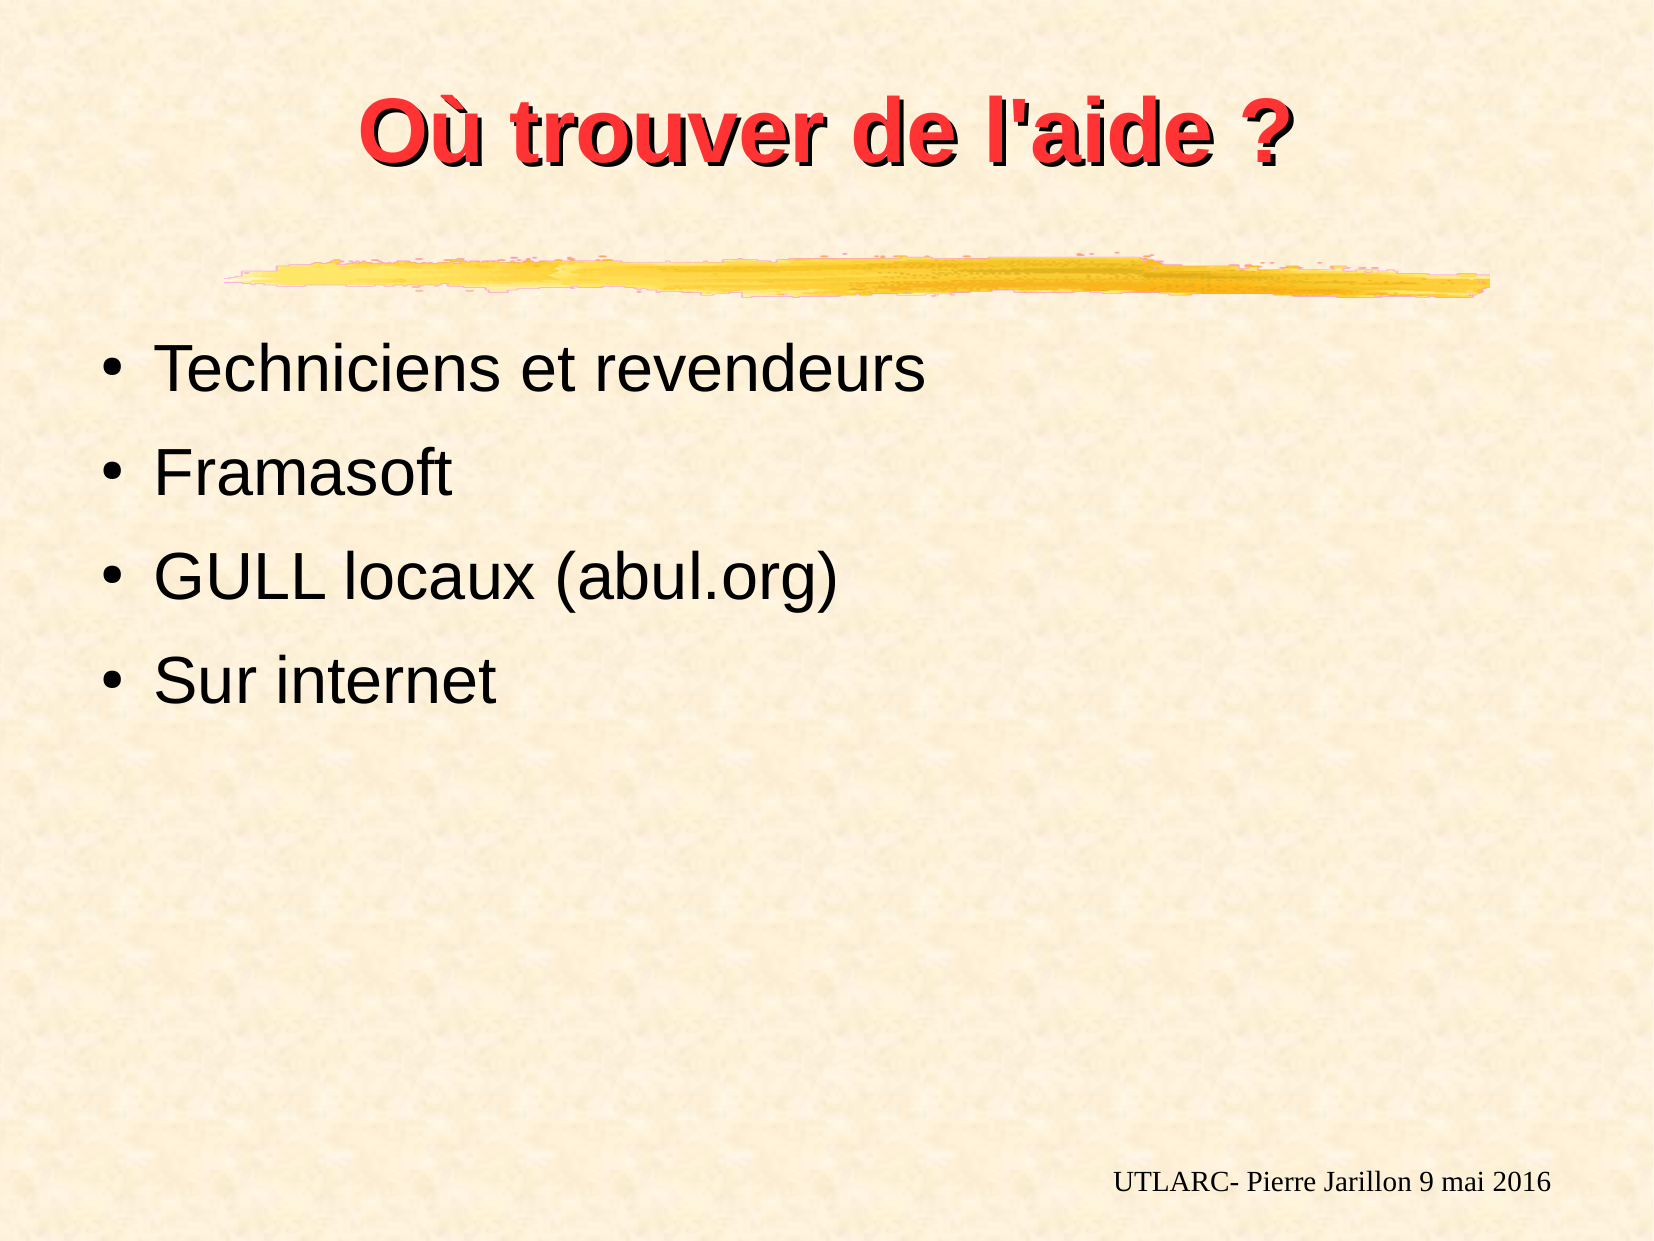

# Où trouver de l'aide ?
Techniciens et revendeurs
Framasoft
GULL locaux (abul.org)
Sur internet
UTLARC- Pierre Jarillon 9 mai 2016